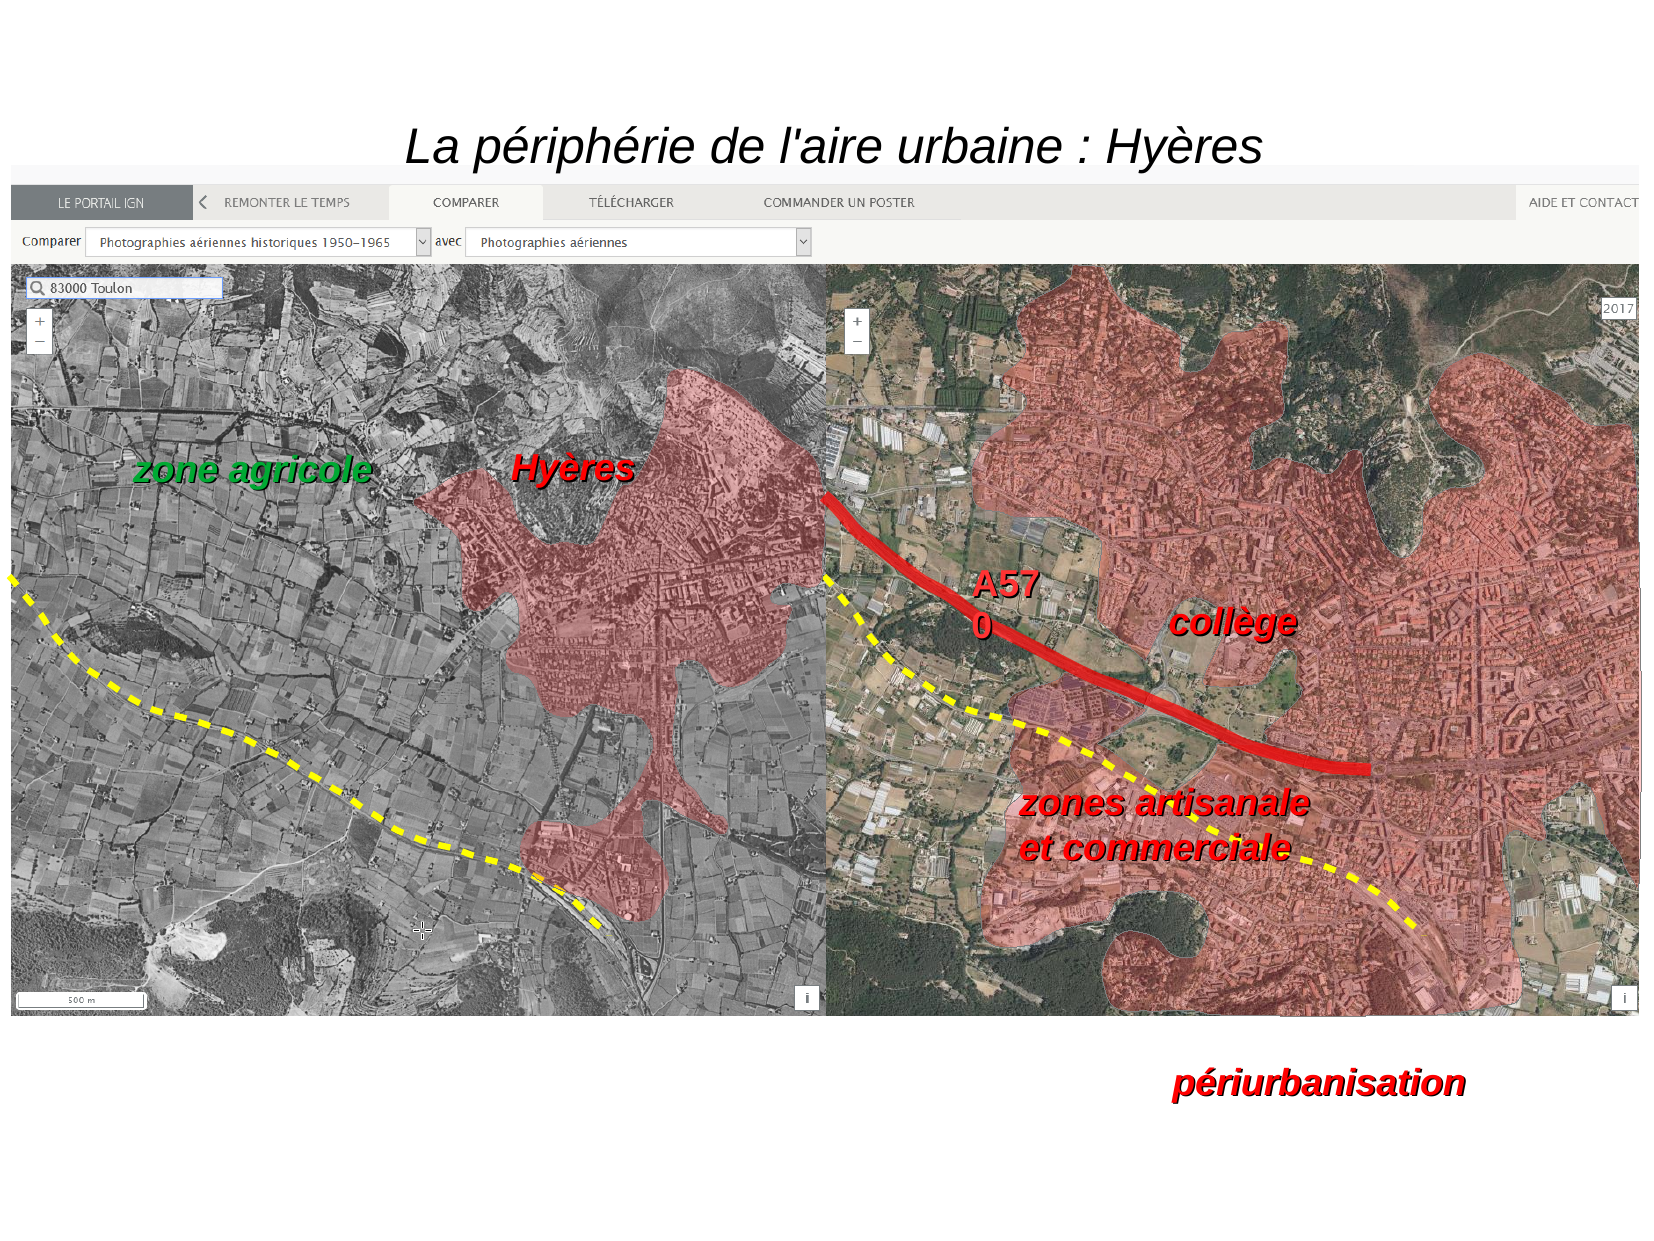

La périphérie de l'aire urbaine : Hyères
Hyères
zone agricole
A570
collège
zones artisanale
et commerciale
périurbanisation